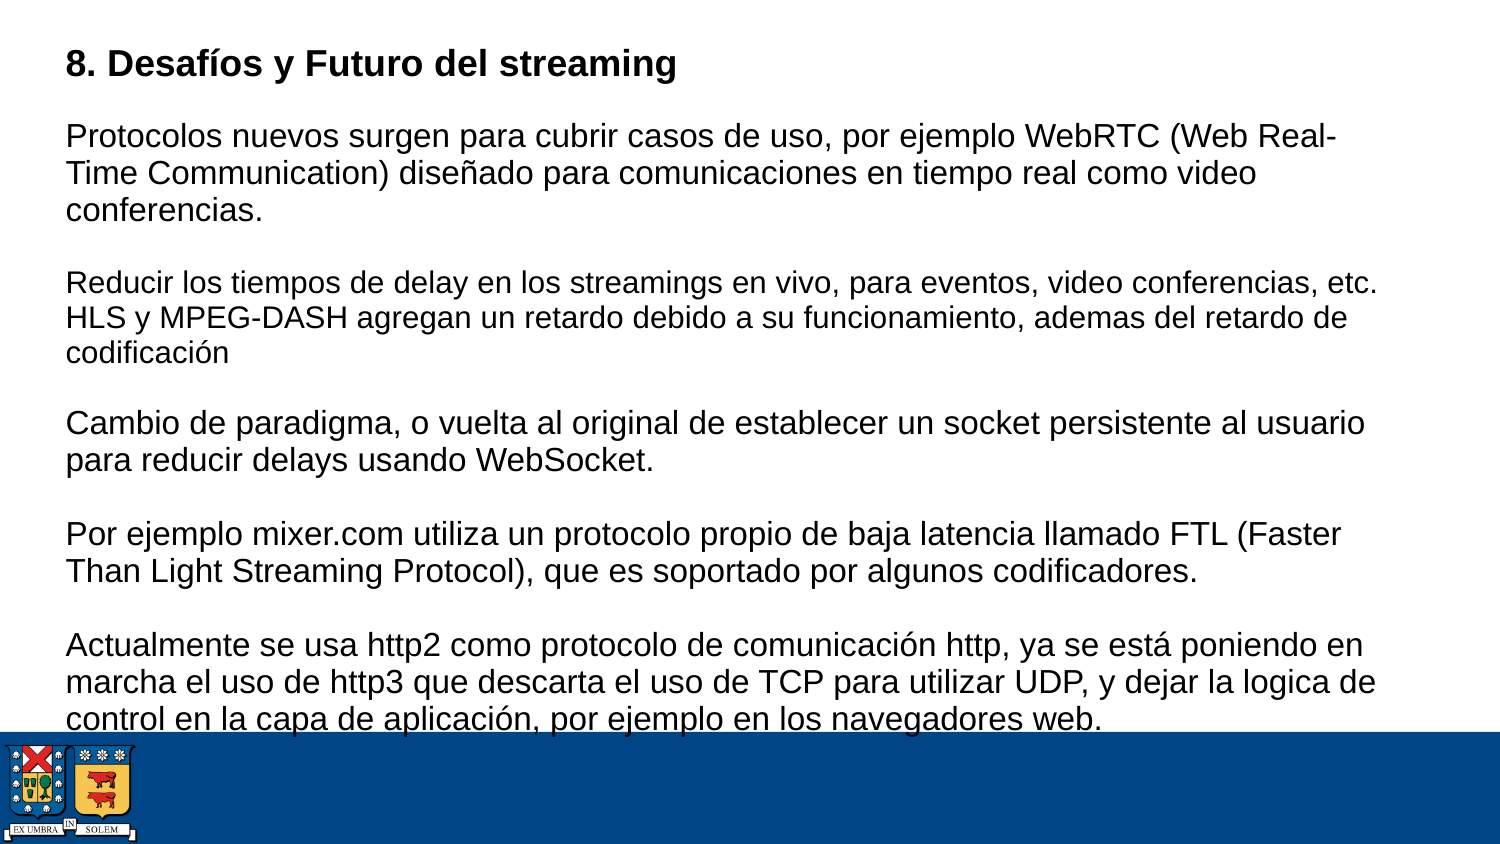

8. Desafíos y Futuro del streaming
Protocolos nuevos surgen para cubrir casos de uso, por ejemplo WebRTC (Web Real-Time Communication) diseñado para comunicaciones en tiempo real como video conferencias.
Reducir los tiempos de delay en los streamings en vivo, para eventos, video conferencias, etc. HLS y MPEG-DASH agregan un retardo debido a su funcionamiento, ademas del retardo de codificación
Cambio de paradigma, o vuelta al original de establecer un socket persistente al usuario para reducir delays usando WebSocket.
Por ejemplo mixer.com utiliza un protocolo propio de baja latencia llamado FTL (Faster Than Light Streaming Protocol), que es soportado por algunos codificadores.
Actualmente se usa http2 como protocolo de comunicación http, ya se está poniendo en marcha el uso de http3 que descarta el uso de TCP para utilizar UDP, y dejar la logica de control en la capa de aplicación, por ejemplo en los navegadores web.